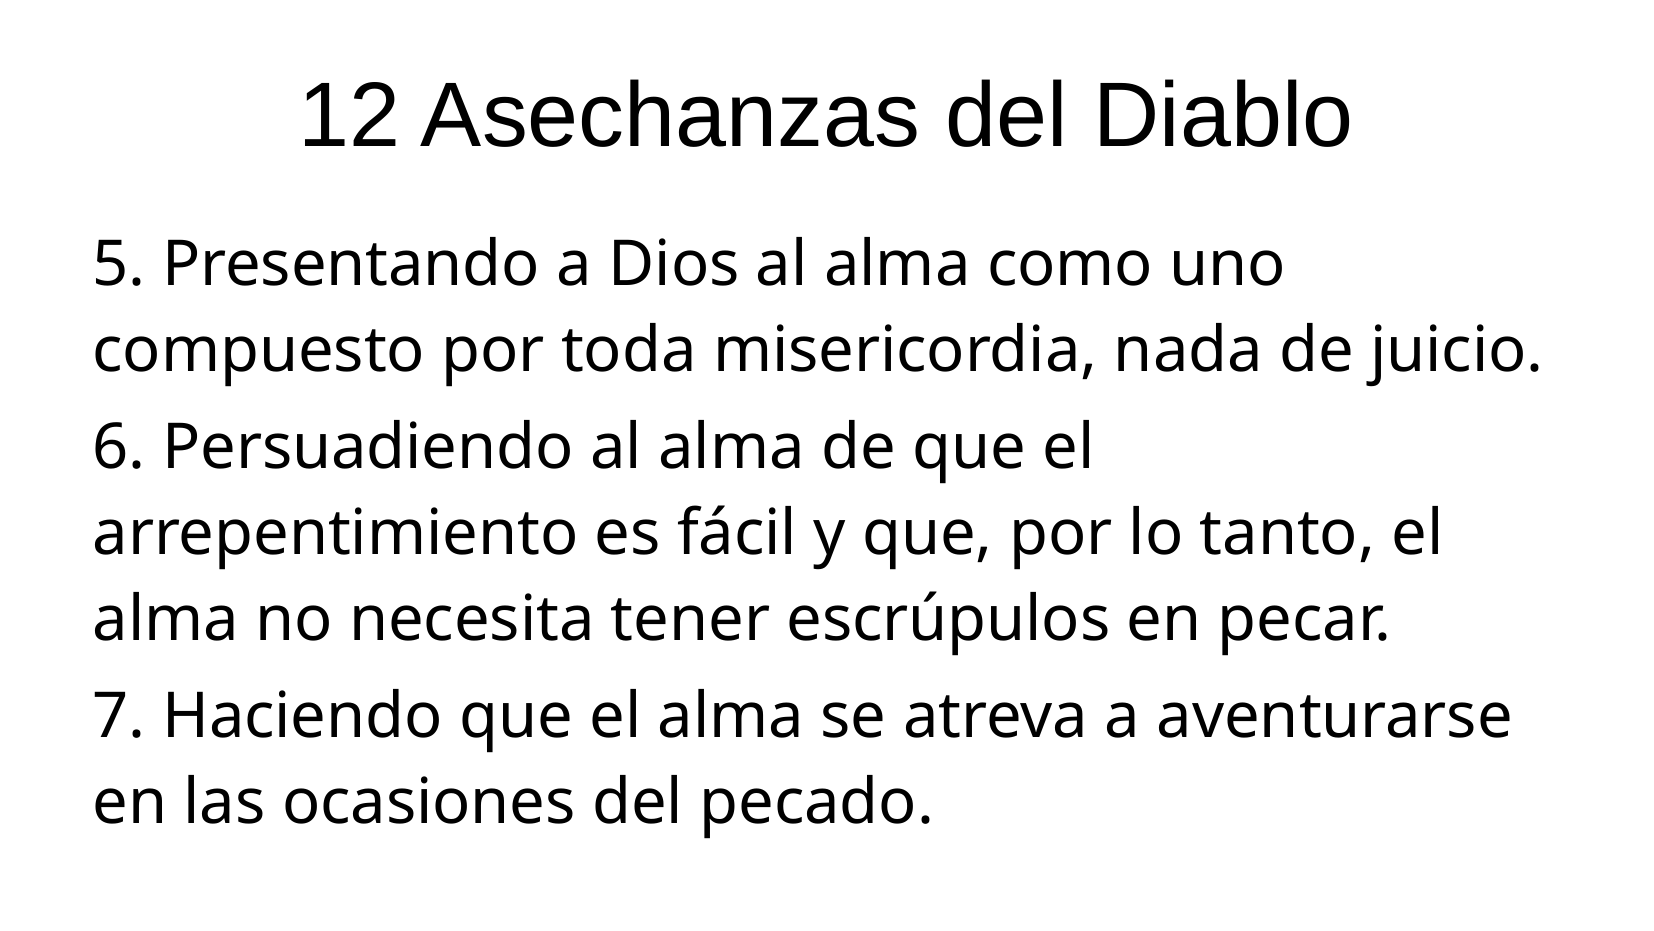

# 12 Asechanzas del Diablo
5. Presentando a Dios al alma como uno compuesto por toda misericordia, nada de juicio.
6. Persuadiendo al alma de que el arrepentimiento es fácil y que, por lo tanto, el alma no necesita tener escrúpulos en pecar.
7. Haciendo que el alma se atreva a aventurarse en las ocasiones del pecado.